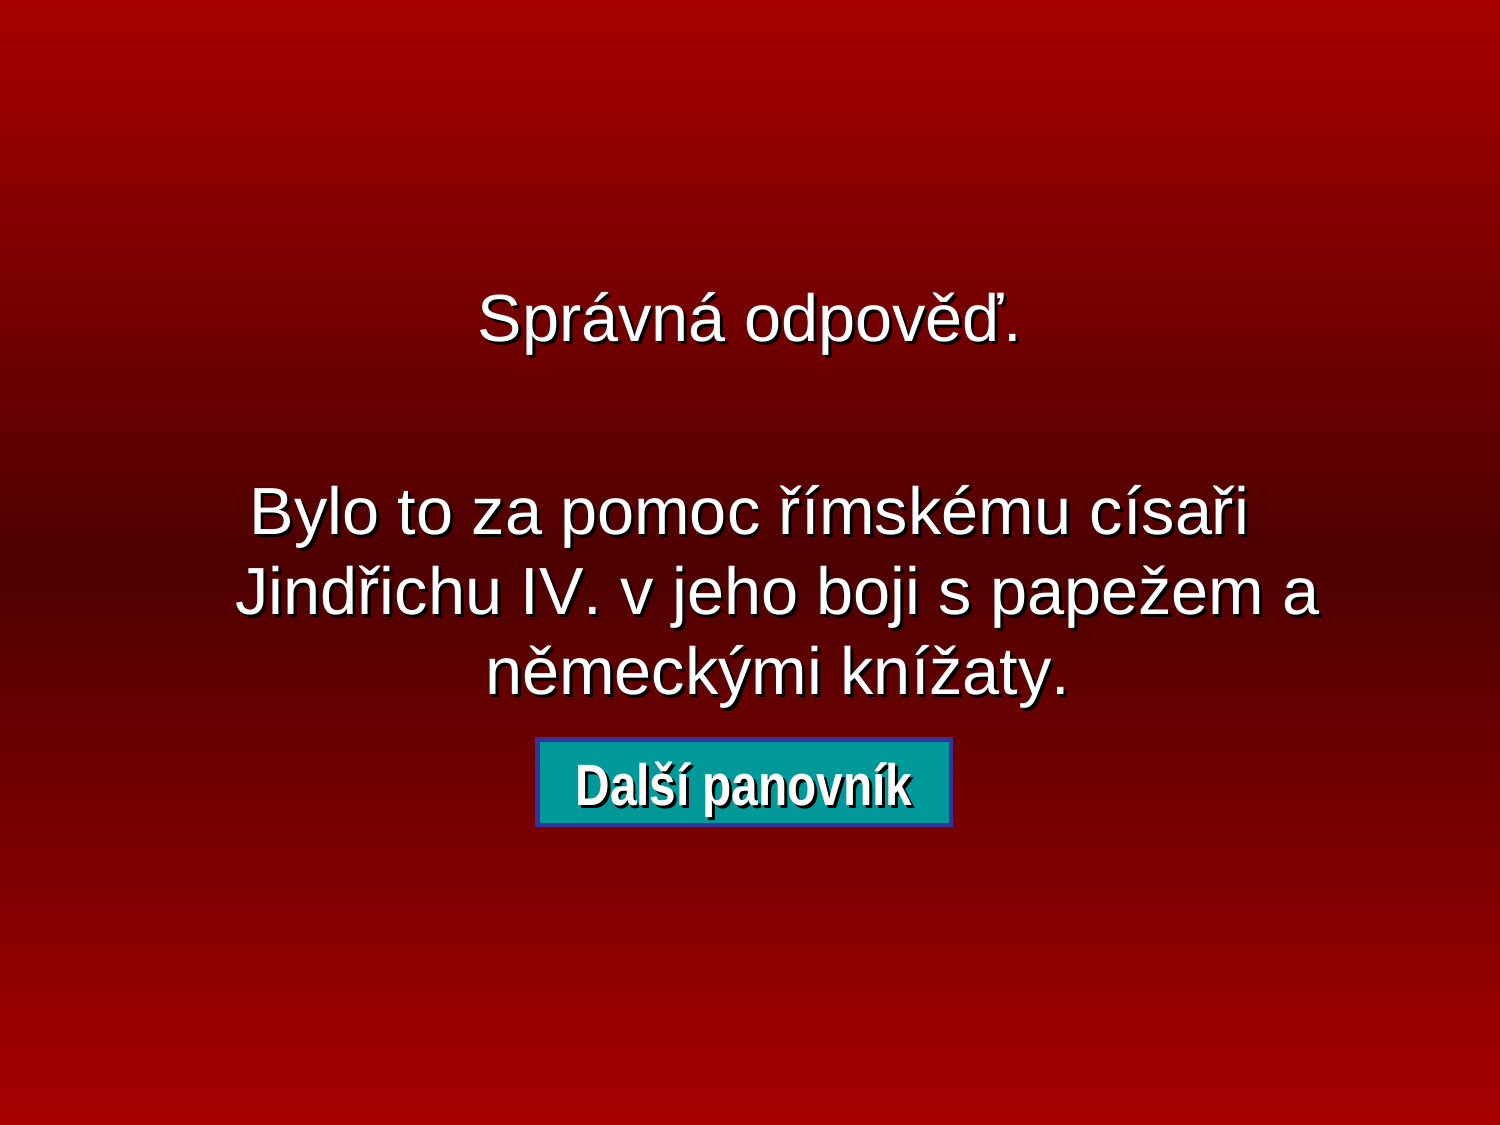

#
Správná odpověď.
Bylo to za pomoc římskému císaři Jindřichu IV. v jeho boji s papežem a německými knížaty.
Další panovník